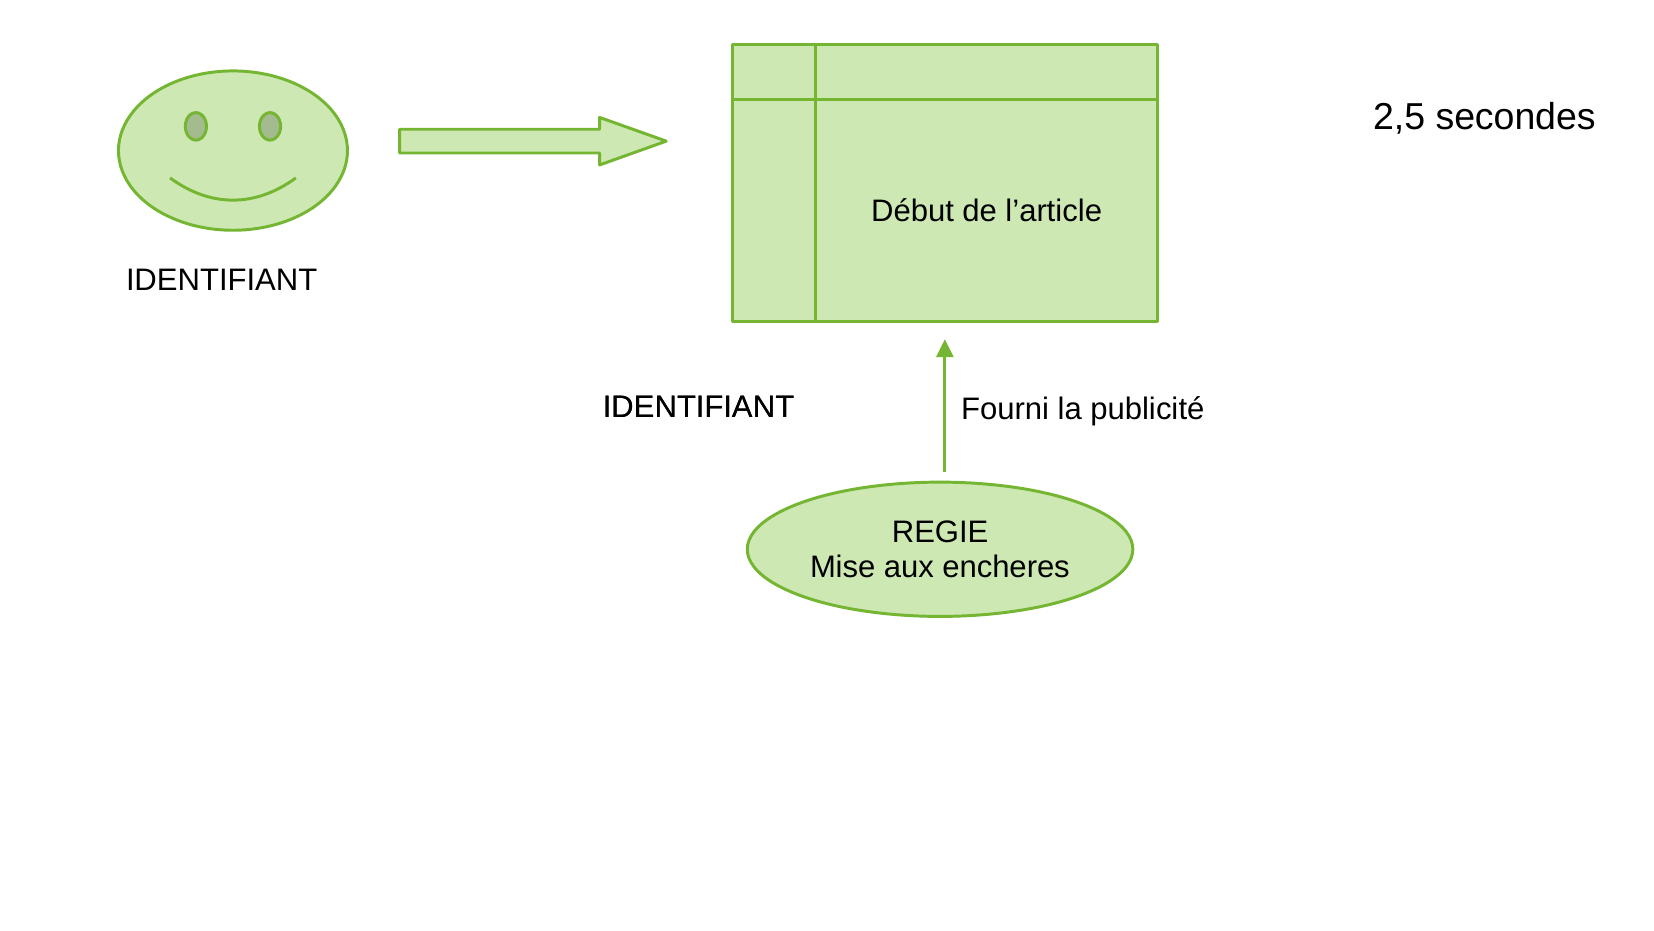

Début de l’article
2,5 secondes
IDENTIFIANT
IDENTIFIANT
IDENTIFIANT
Fourni la publicité
REGIE
Mise aux encheres